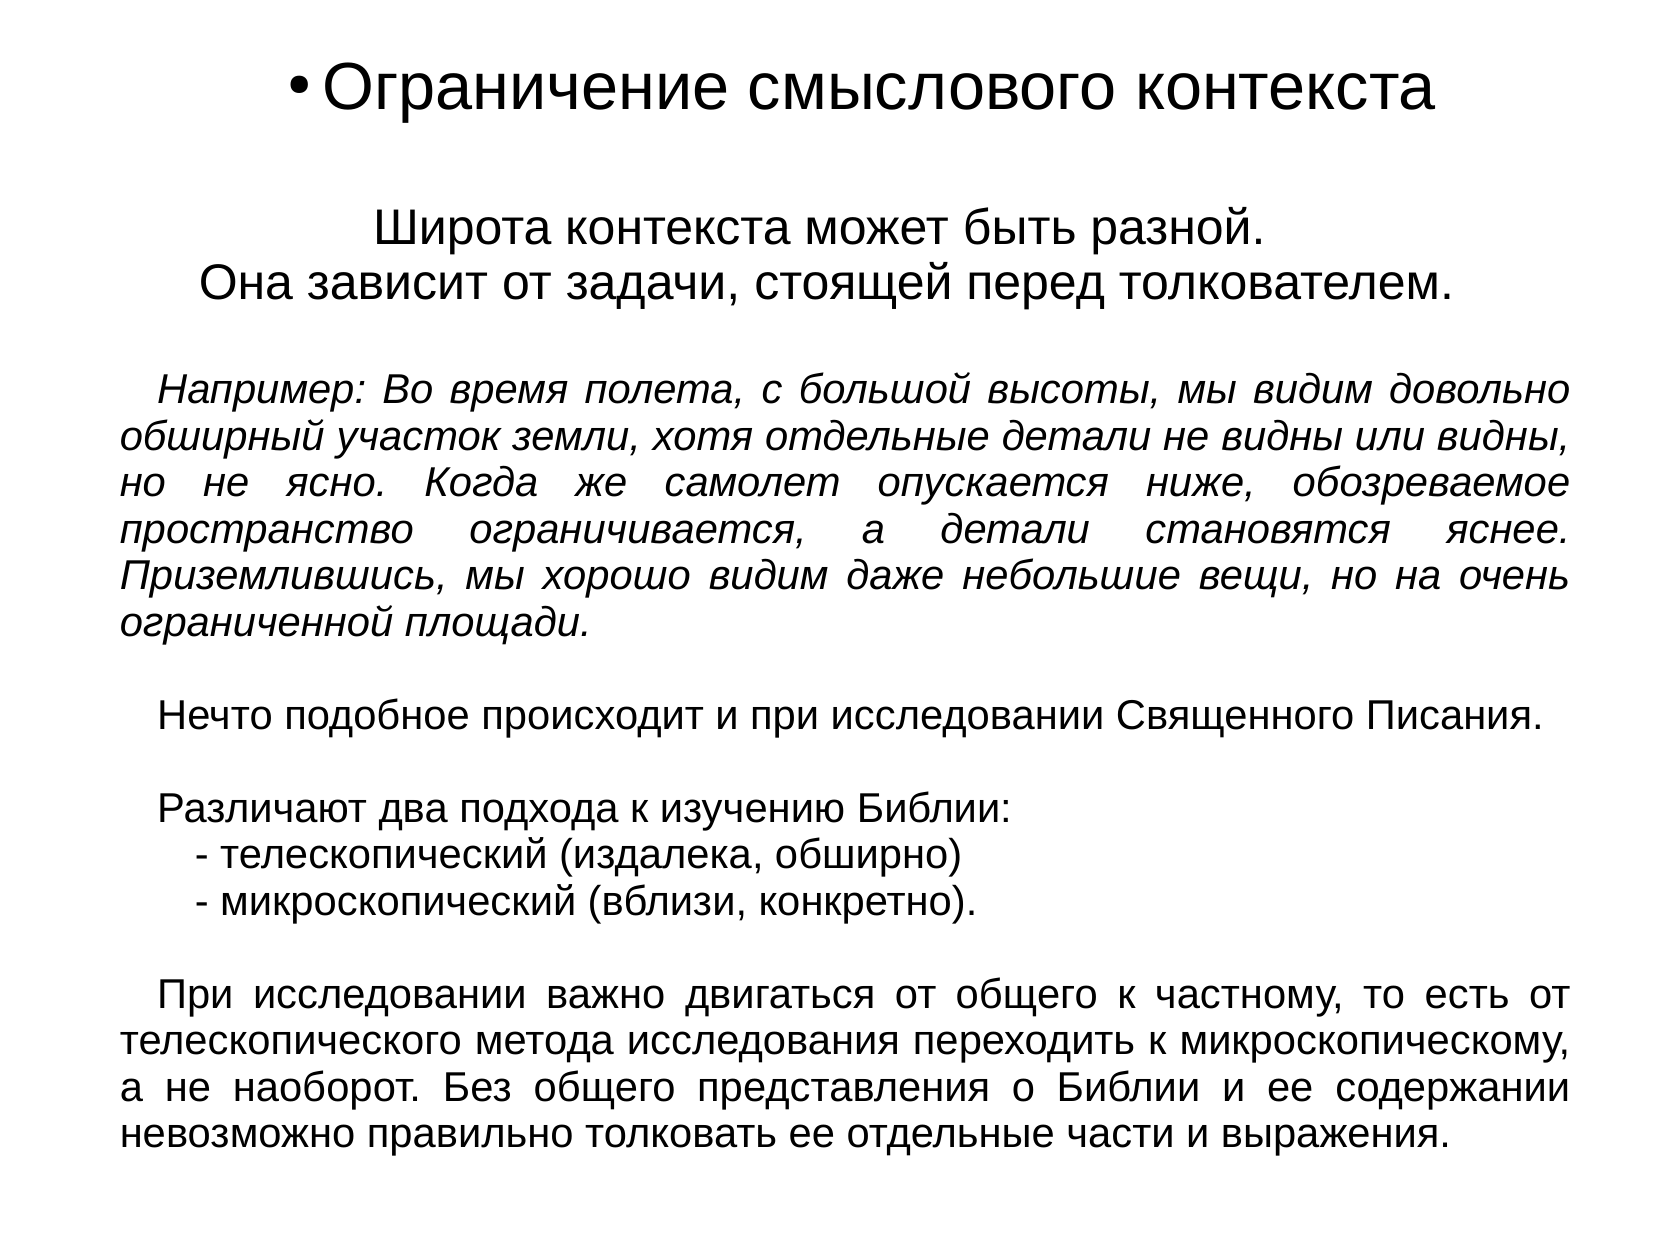

# Ограничение смыслового контекста
Широта контекста может быть разной.
Она зависит от задачи, стоящей перед толкователем.
Например: Во время полета, с большой высоты, мы видим довольно обширный участок земли, хотя отдельные детали не видны или видны, но не ясно. Когда же самолет опускается ниже, обозреваемое пространство ограничивается, а детали становятся яснее. Приземлившись, мы хорошо видим даже небольшие вещи, но на очень ограниченной площади.
Нечто подобное происходит и при исследовании Священного Писания.
Различают два подхода к изучению Библии:
	- телескопический (издалека, обширно)
	- микроскопический (вблизи, конкретно).
При исследовании важно двигаться от общего к частному, то есть от телескопического метода исследования переходить к микроскопическому, а не наоборот. Без общего представления о Библии и ее содержании невозможно правильно толковать ее отдельные части и выражения.